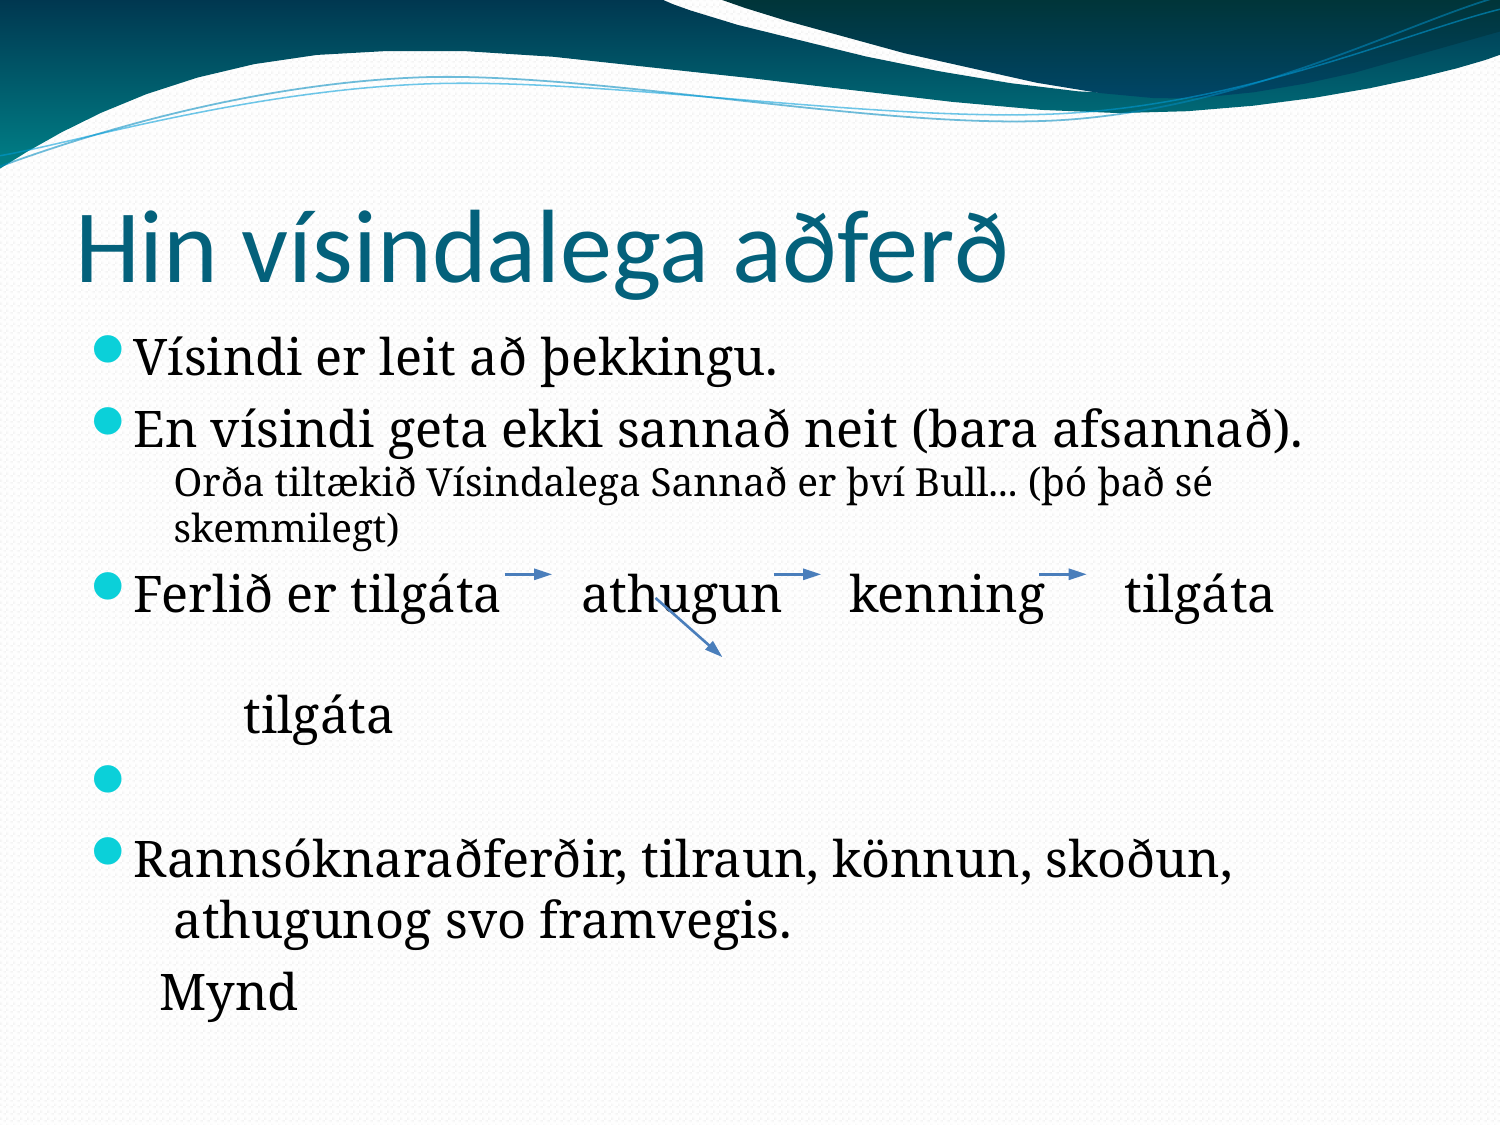

# Hin vísindalega aðferð
Vísindi er leit að þekkingu.
En vísindi geta ekki sannað neit (bara afsannað).
Orða tiltækið Vísindalega Sannað er því Bull... (þó það sé skemmilegt)
Ferlið er tilgáta athugun kenning tilgáta
				tilgáta
Rannsóknaraðferðir, tilraun, könnun, skoðun, athugunog svo framvegis.
		Mynd